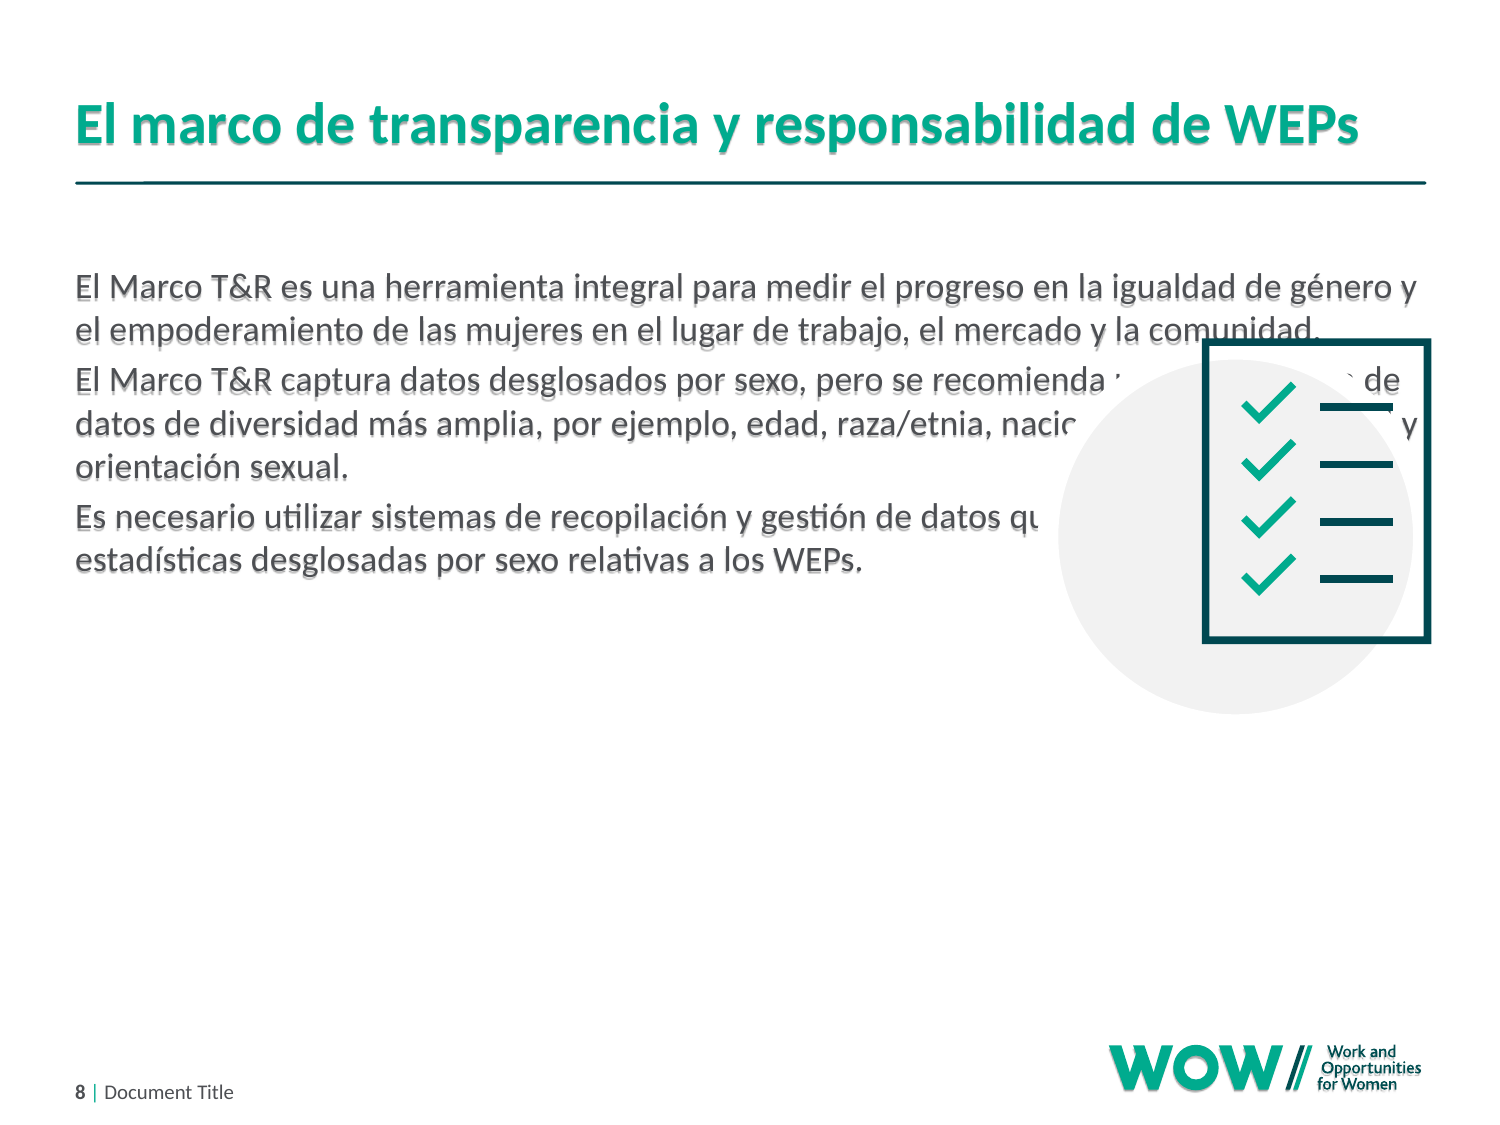

El marco de transparencia y responsabilidad de WEPs
# El Marco T&R es una herramienta integral para medir el progreso en la igualdad de género y el empoderamiento de las mujeres en el lugar de trabajo, el mercado y la comunidad.
El Marco T&R captura datos desglosados por sexo, pero se recomienda una recopilación de datos de diversidad más amplia, por ejemplo, edad, raza/etnia, nacionalidad, discapacidad y orientación sexual.
Es necesario utilizar sistemas de recopilación y gestión de datos que permitan generar estadísticas desglosadas por sexo relativas a los WEPs.
8 | Document Title